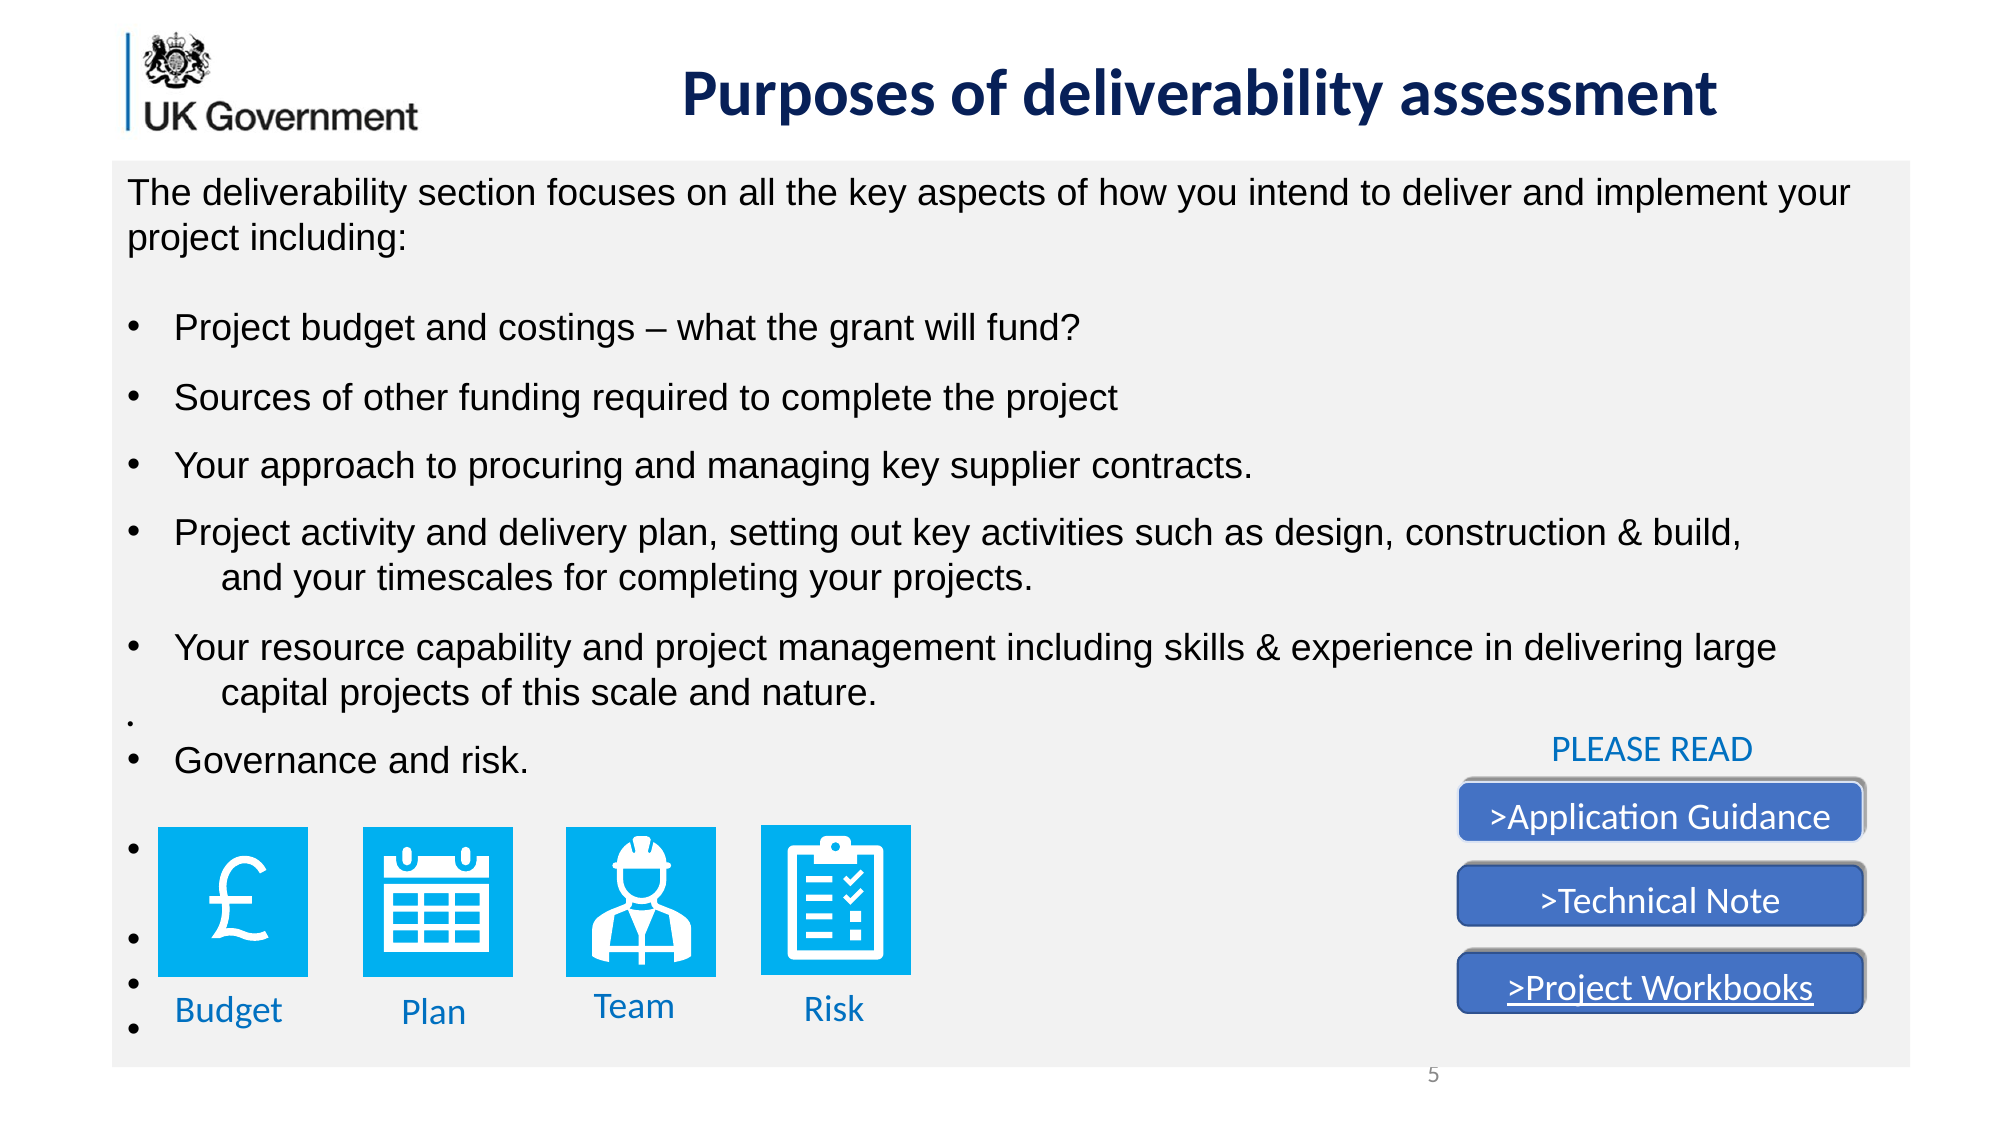

Purposes of deliverability assessment
The deliverability section focuses on all the key aspects of how you intend to deliver and implement your project including:
Project budget and costings – what the grant will fund?
.
Sources of other funding required to complete the project
.
Your approach to procuring and managing key supplier contracts.
.
Project activity and delivery plan, setting out key activities such as design, construction & build, and your timescales for completing your projects.
.
Your resource capability and project management including skills & experience in delivering large capital projects of this scale and nature.
.
Governance and risk.
PLEASE READ
>Application Guidance
>Technical Note
>Project Workbooks
Team
Risk
Budget
Plan
1